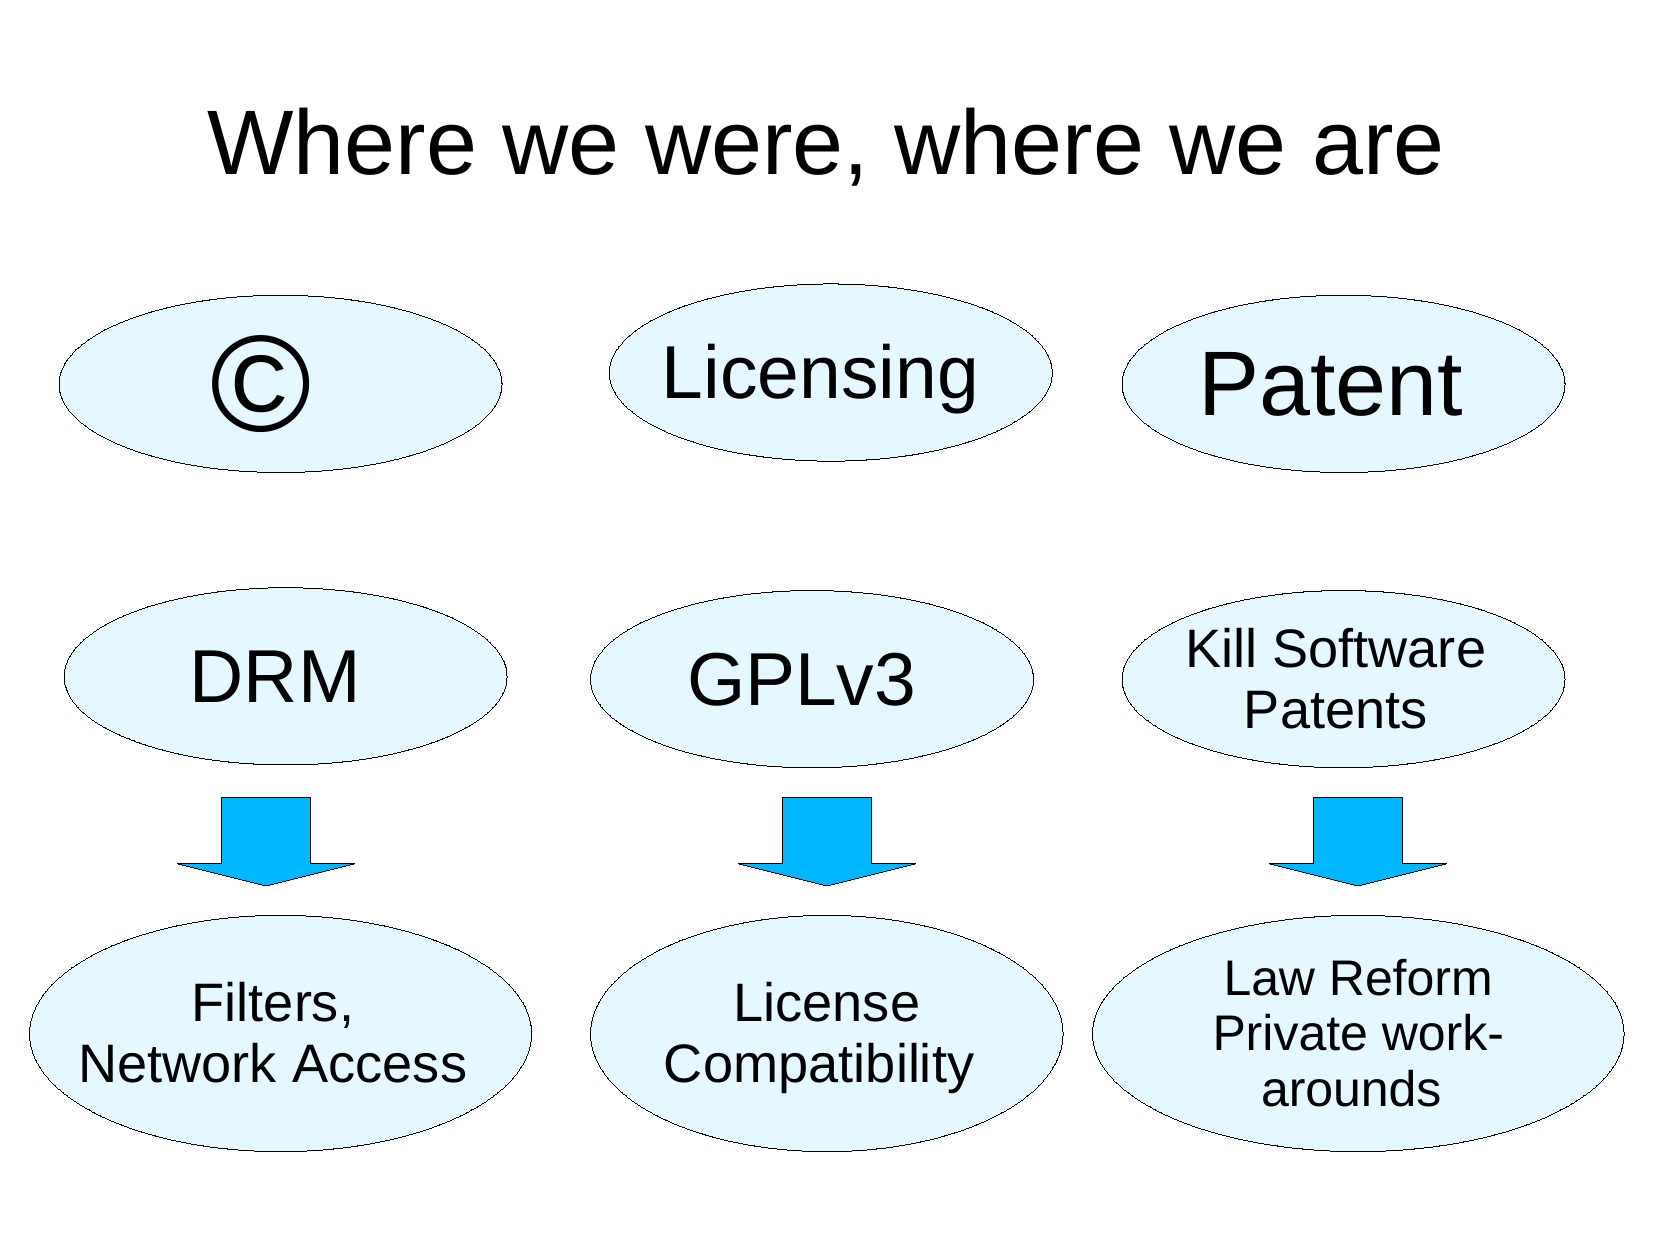

# Where we were, where we are
Licensing
©
Patent
DRM
GPLv3
Kill Software
Patents
Filters,
Network Access
License
Compatibility
Law Reform
Private work-
arounds